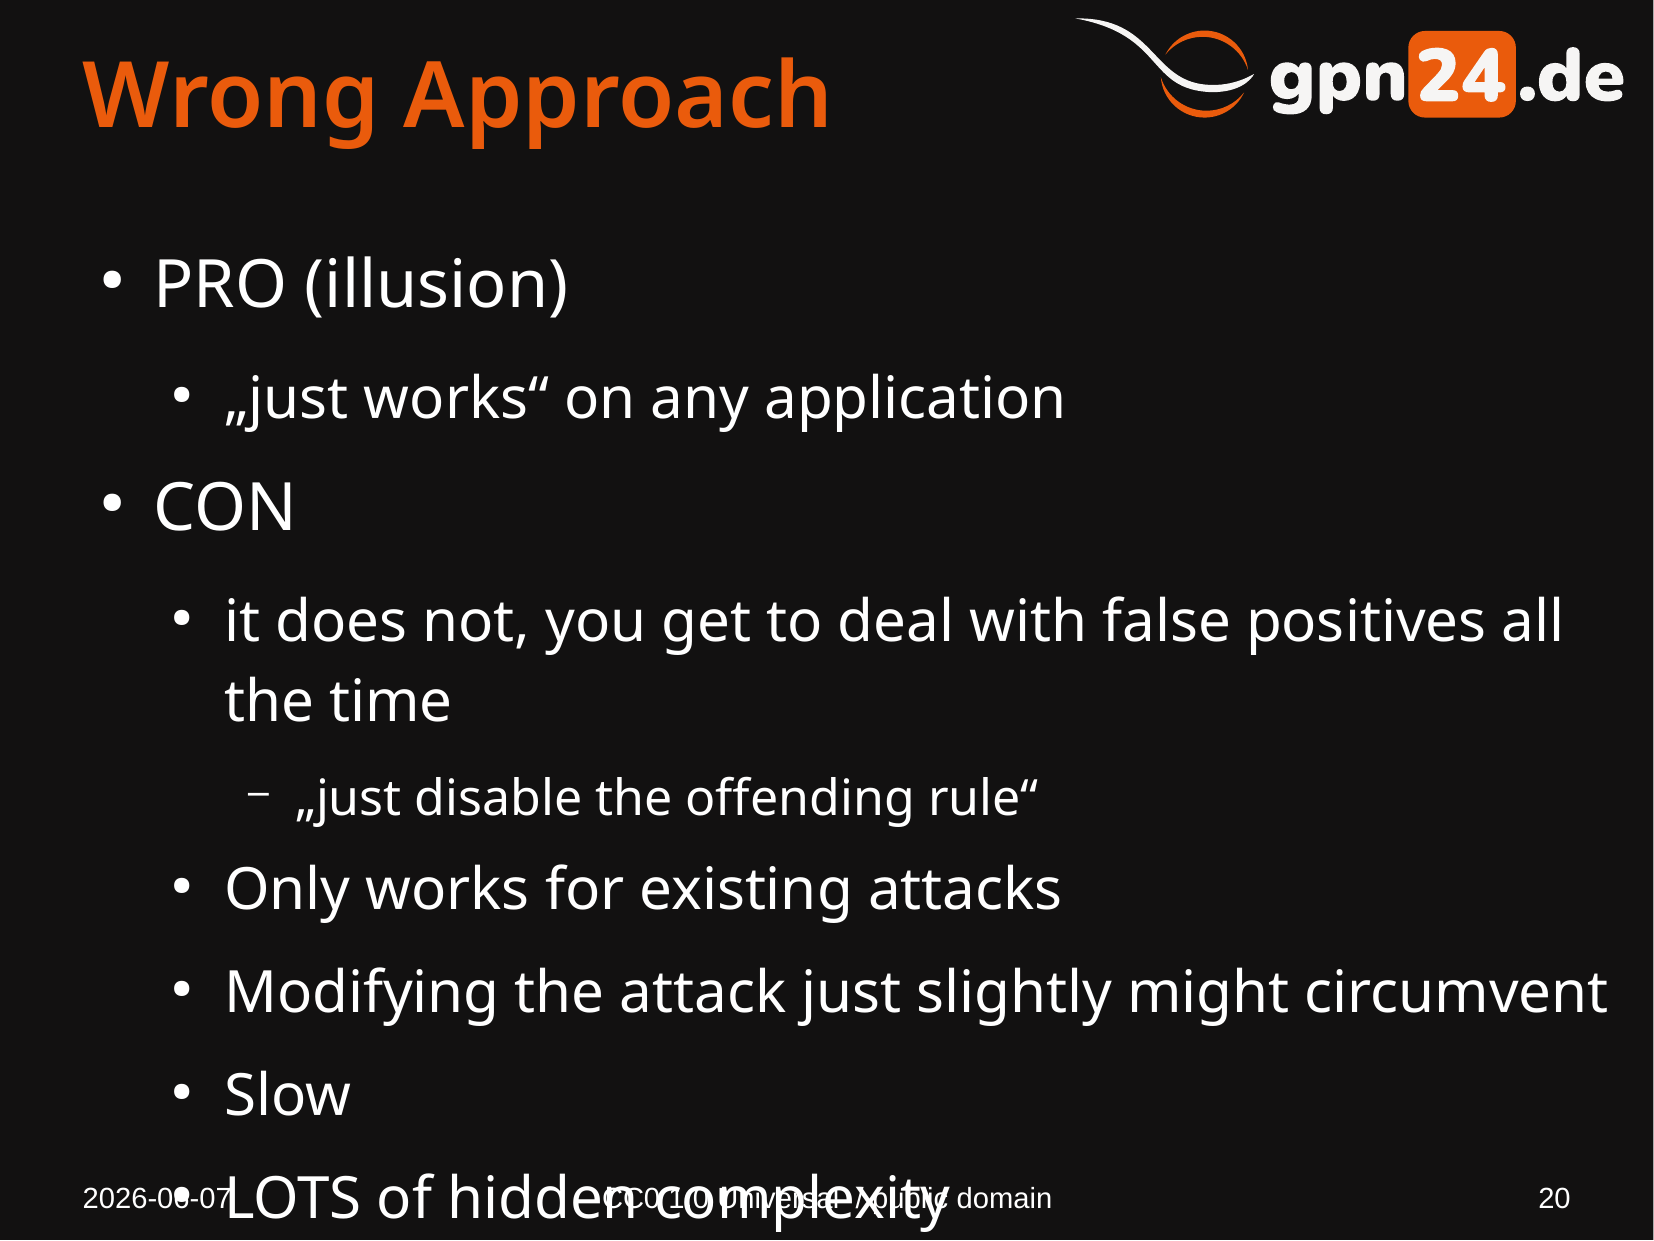

# Wrong Approach
PRO (illusion)
„just works“ on any application
CON
it does not, you get to deal with false positives all the time
„just disable the offending rule“
Only works for existing attacks
Modifying the attack just slightly might circumvent
Slow
LOTS of hidden complexity
2026-06-07
CC0 1.0 Universal / public domain
20